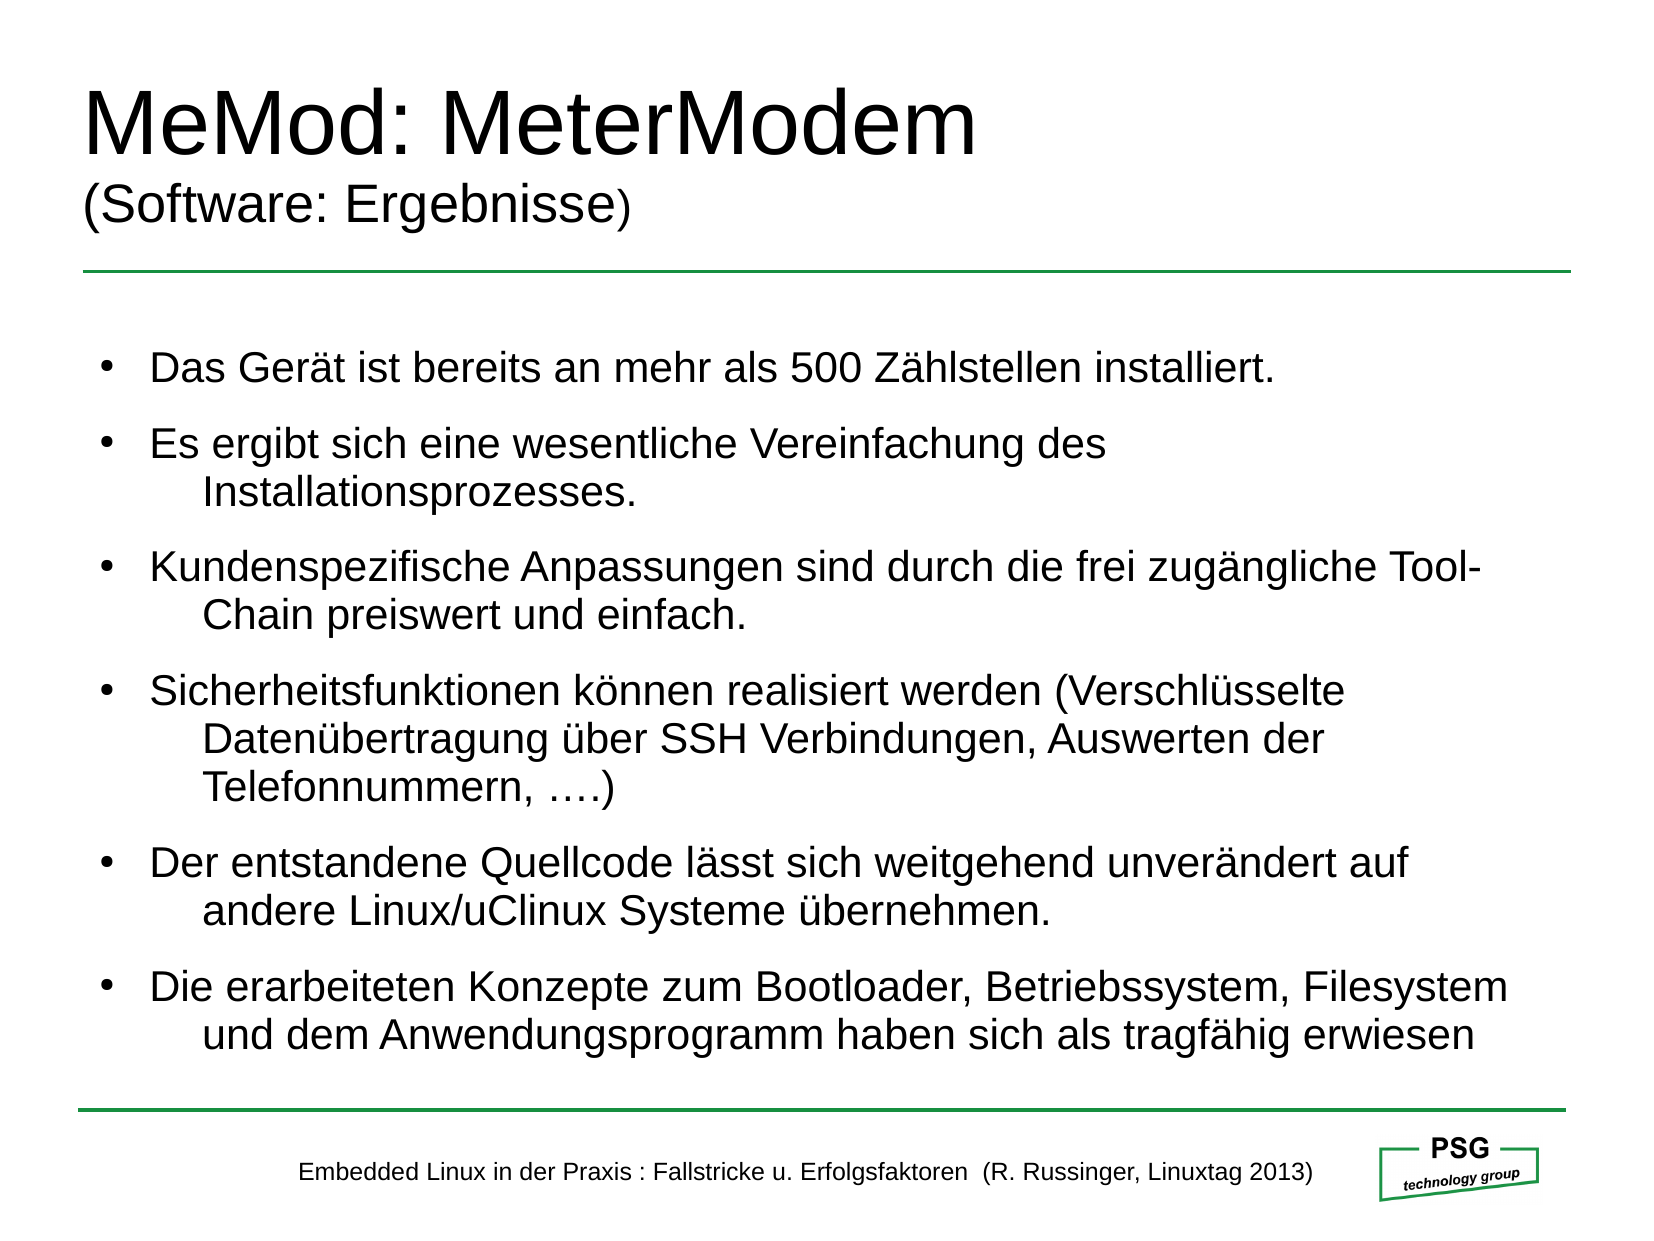

# MeMod: MeterModem (Software: Ergebnisse)
Das Gerät ist bereits an mehr als 500 Zählstellen installiert.
Es ergibt sich eine wesentliche Vereinfachung des Installationsprozesses.
Kundenspezifische Anpassungen sind durch die frei zugängliche Tool-Chain preiswert und einfach.
Sicherheitsfunktionen können realisiert werden (Verschlüsselte Datenübertragung über SSH Verbindungen, Auswerten der Telefonnummern, ….)
Der entstandene Quellcode lässt sich weitgehend unverändert auf andere Linux/uClinux Systeme übernehmen.
Die erarbeiteten Konzepte zum Bootloader, Betriebssystem, Filesystem und dem Anwendungsprogramm haben sich als tragfähig erwiesen